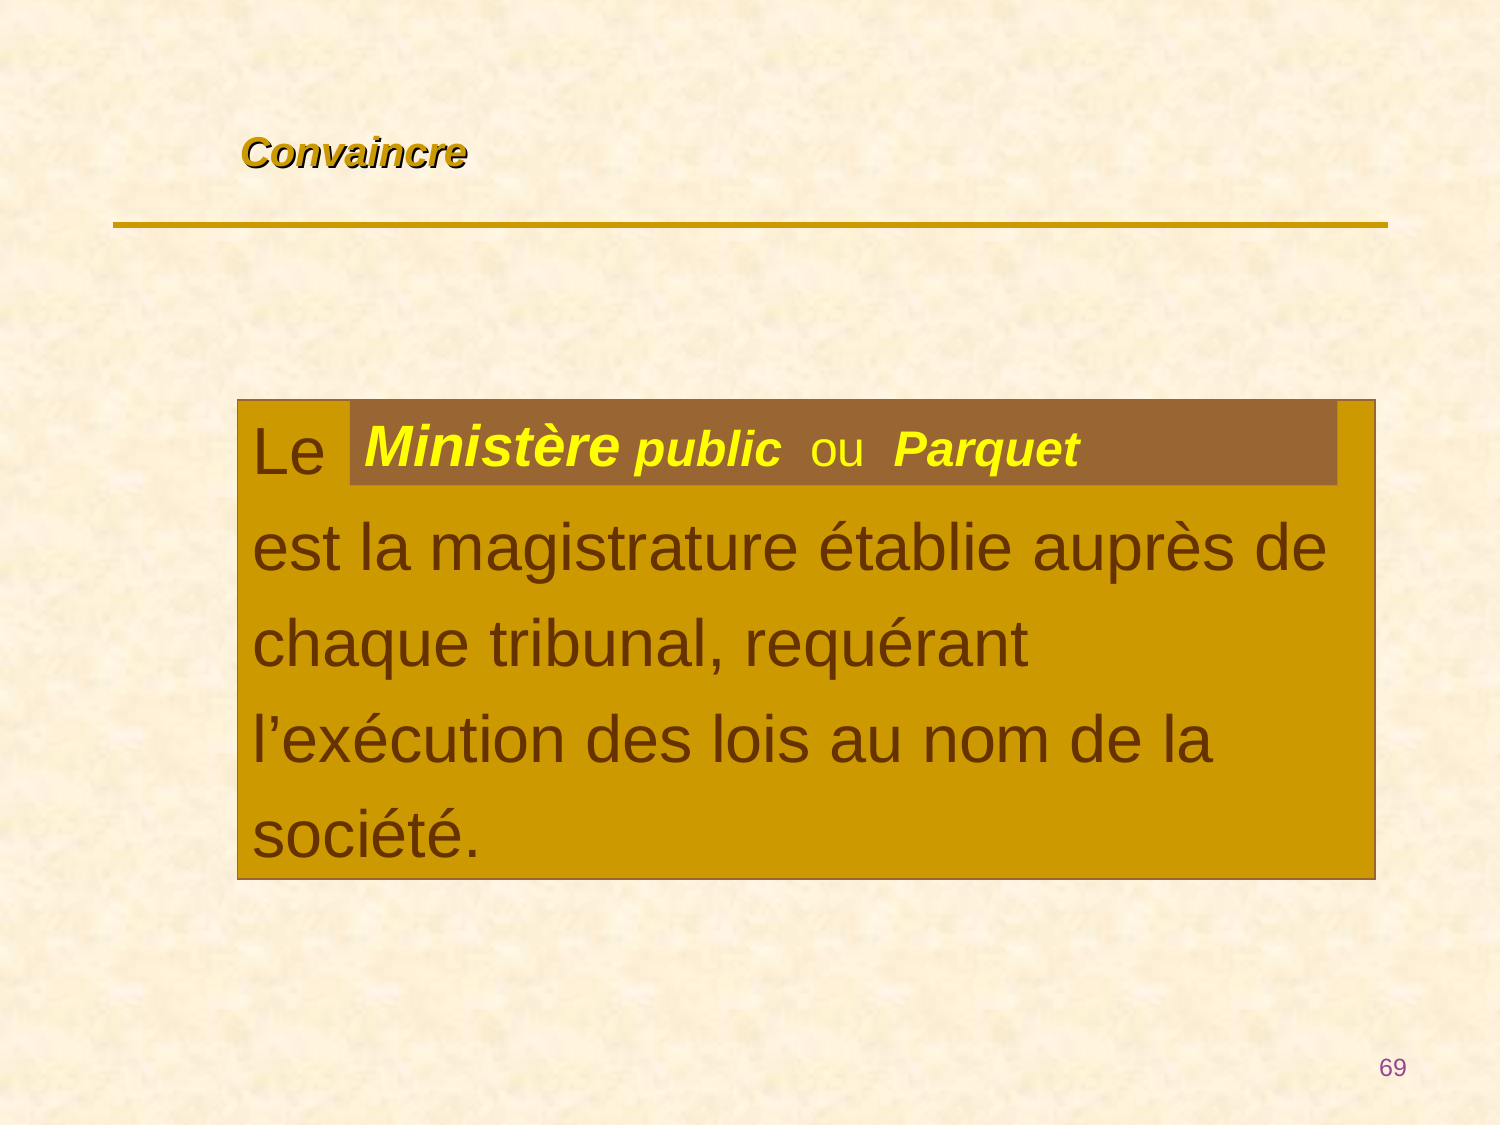

Convaincre
Le …
est la magistrature établie auprès de chaque tribunal, requérant l’exécution des lois au nom de la société.
Ministère public ou Parquet
69